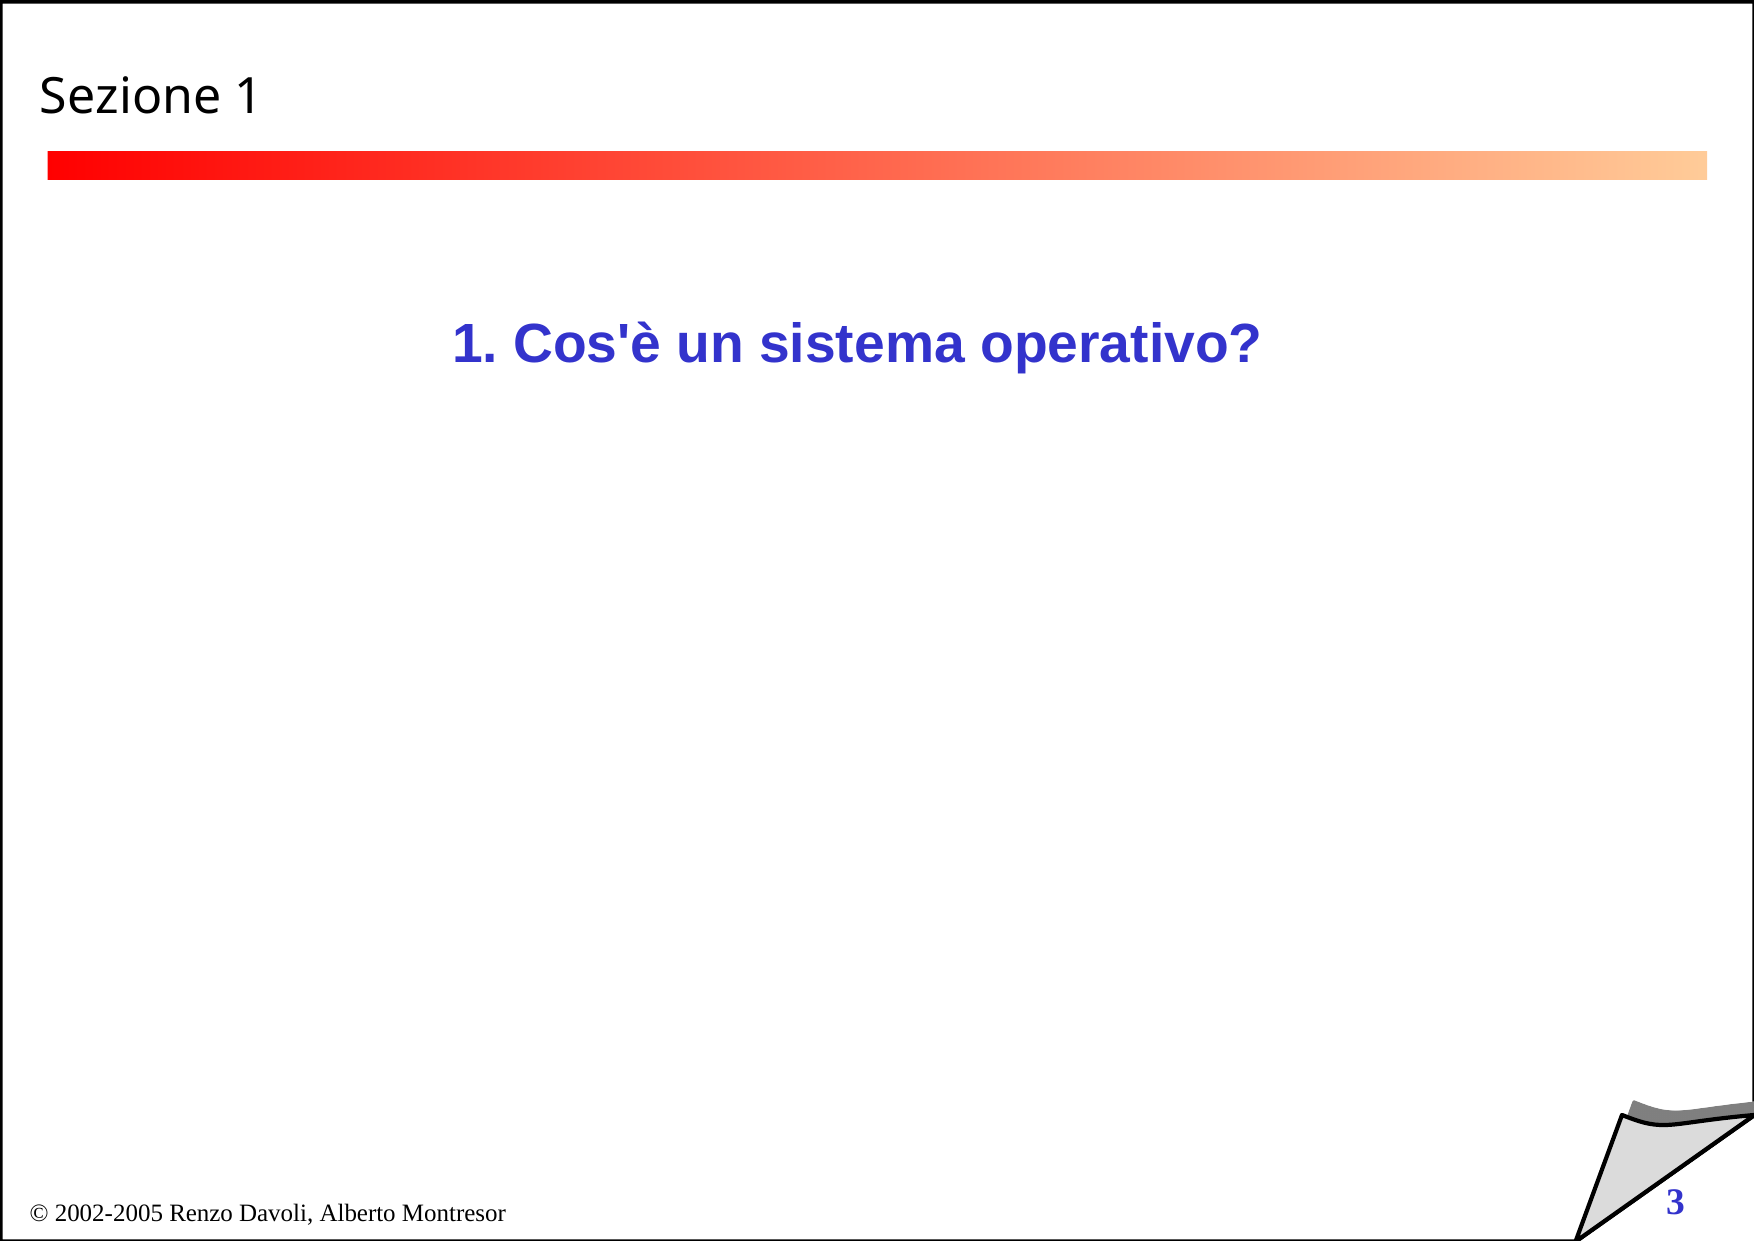

# Sezione 1
		1. Cos'è un sistema operativo?